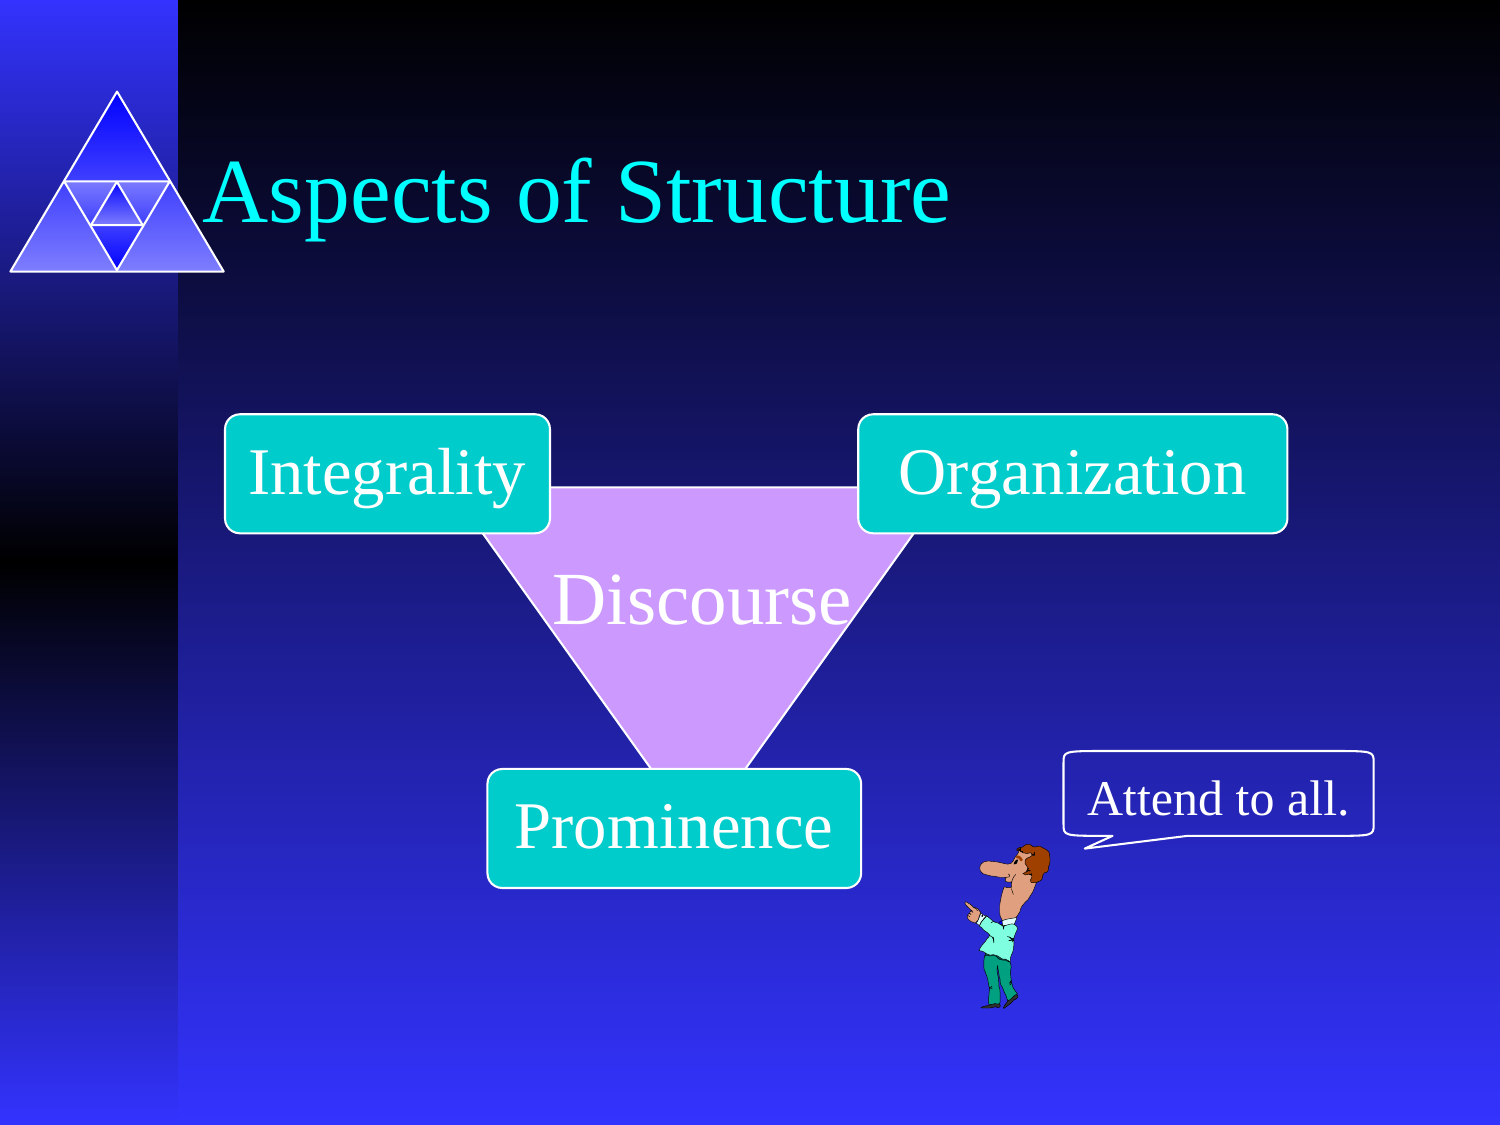

# Aspects of Structure
Integrality
Organization
Discourse
Attend to all.
Prominence